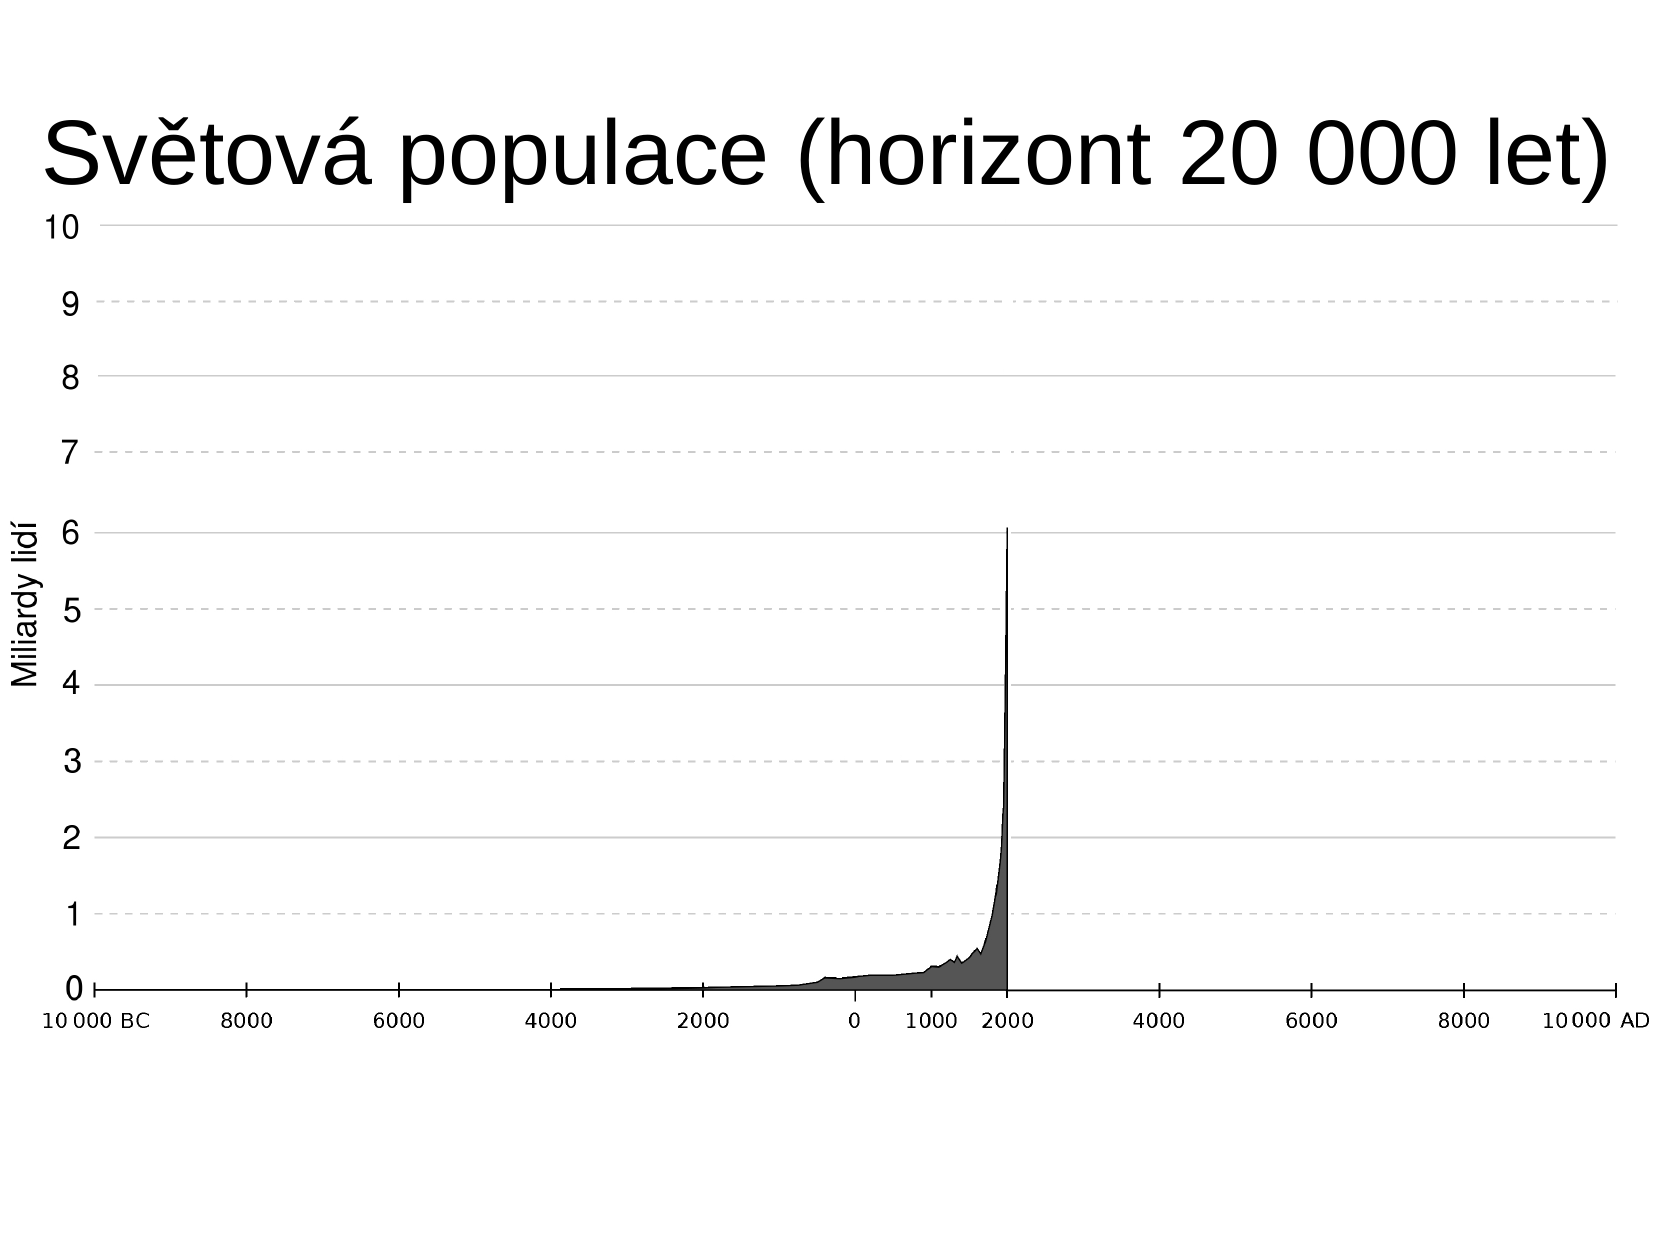

# Světová populace (horizont 20 000 let)